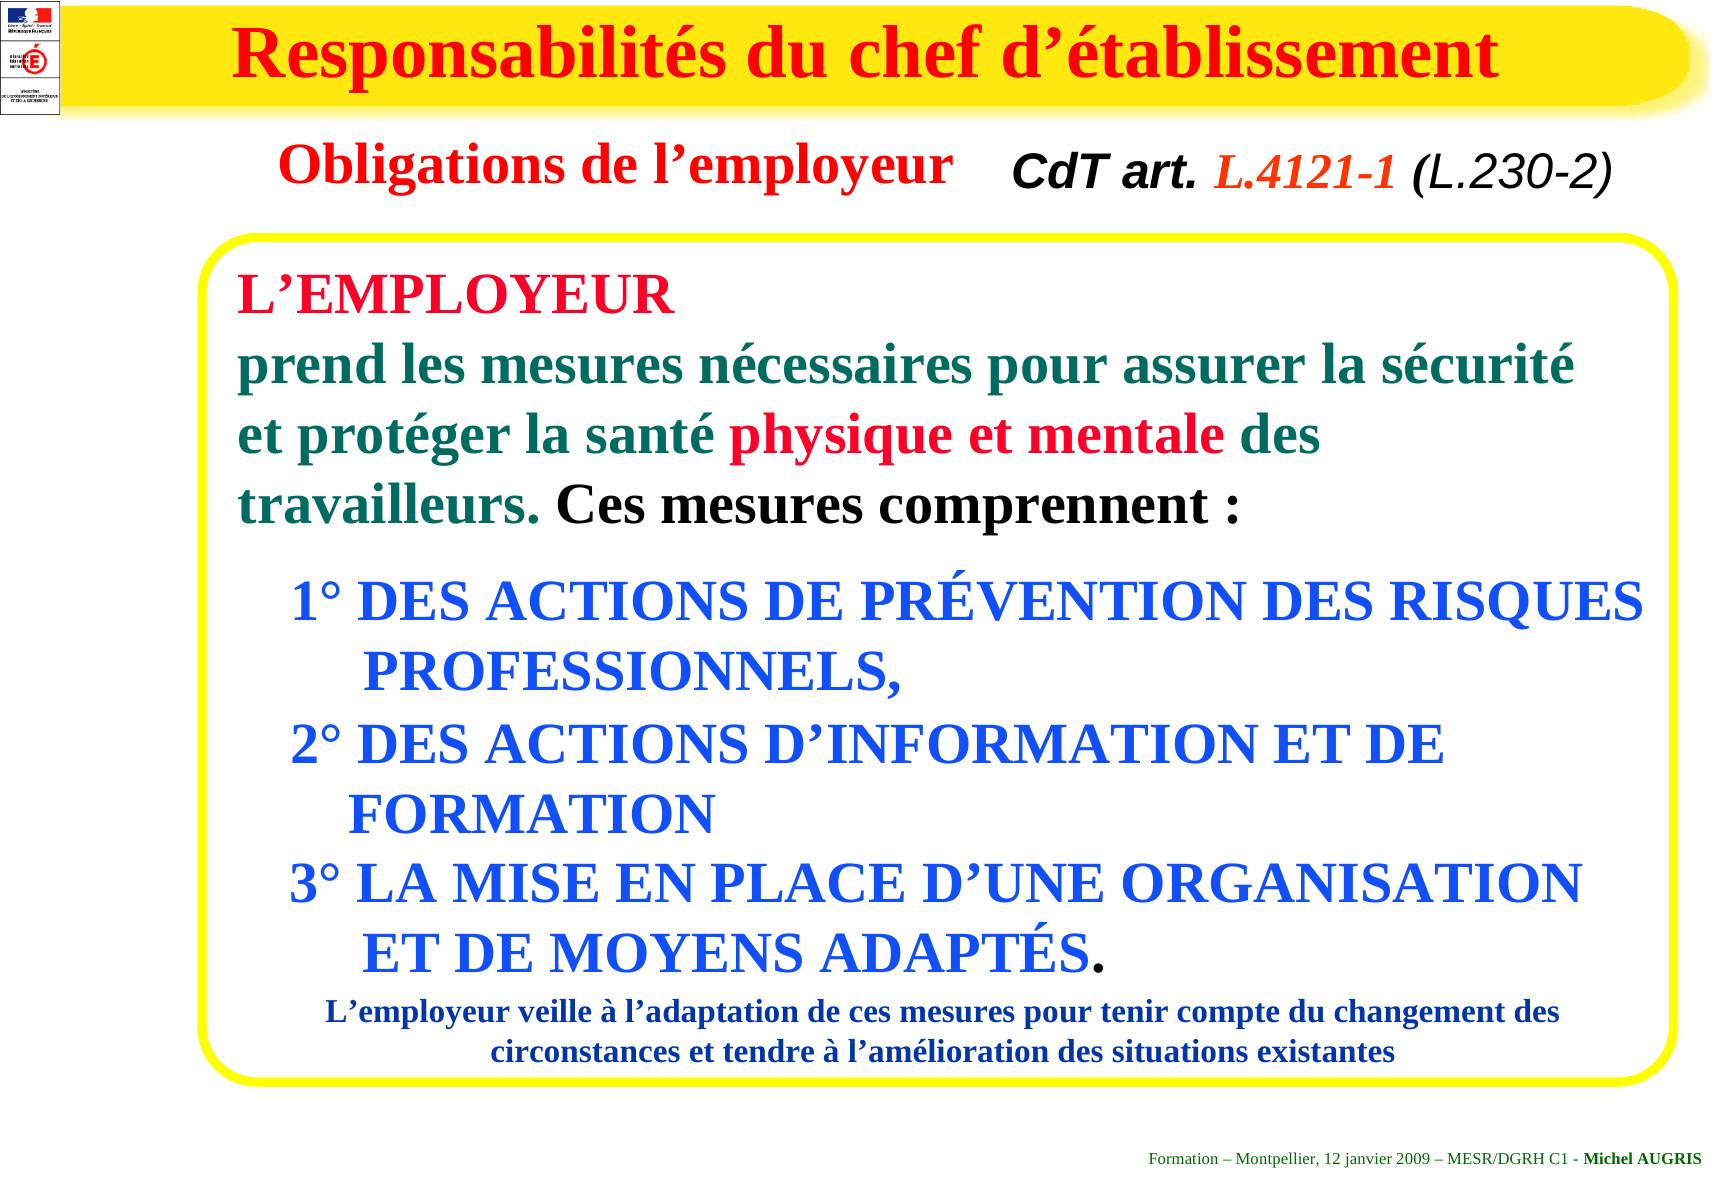

Responsabilités du chef d’établissement
Obligations de l’employeur
CdT art. L.4121-1 (L.230-2)
L’EMPLOYEUR
prend les mesures nécessaires pour assurer la sécurité et protéger la santé physique et mentale des travailleurs. Ces mesures comprennent :
1° DES ACTIONS DE PRÉVENTION DES RISQUES PROFESSIONNELS,
2° DES ACTIONS D’INFORMATION ET DE FORMATION
3° LA MISE EN PLACE D’UNE ORGANISATION ET DE MOYENS ADAPTÉS.
L’employeur veille à l’adaptation de ces mesures pour tenir compte du changement des circonstances et tendre à l’amélioration des situations existantes